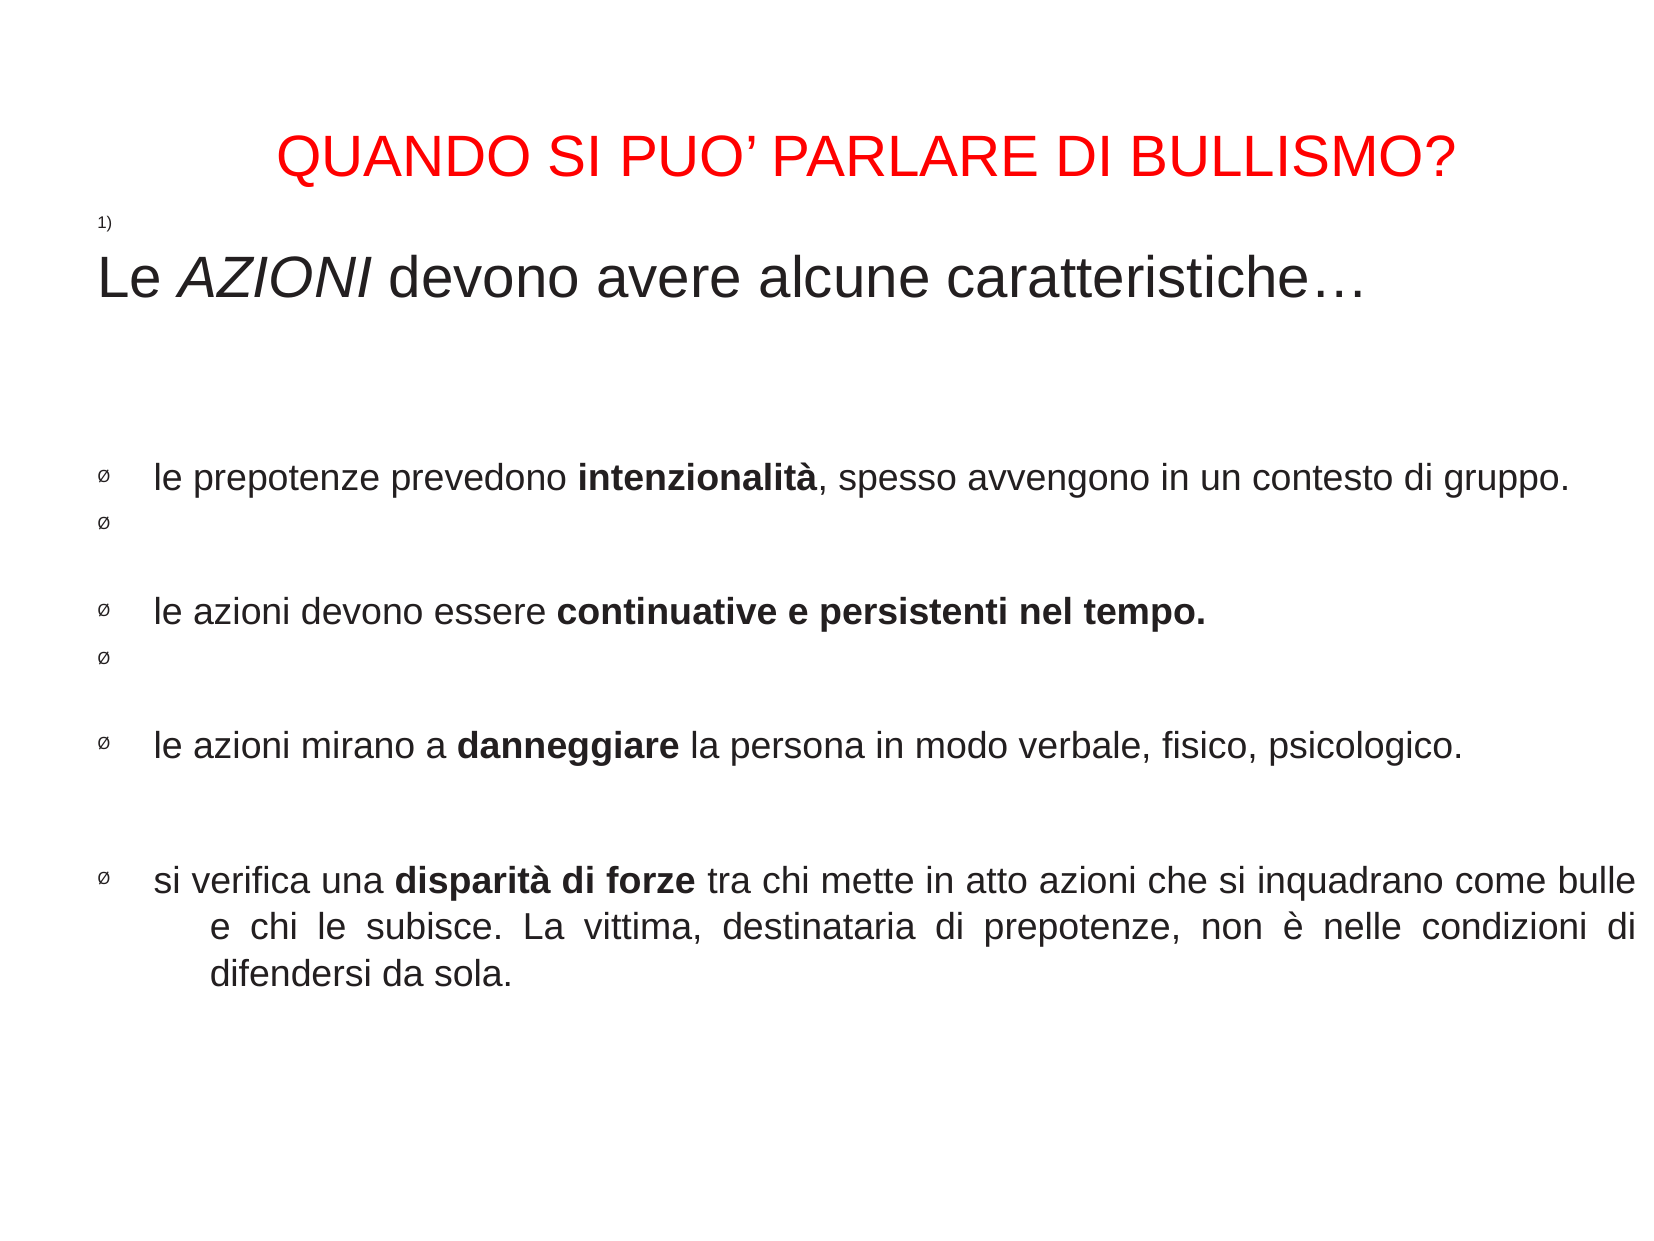

QUANDO SI PUO’ PARLARE DI BULLISMO?
Le AZIONI devono avere alcune caratteristiche…
le prepotenze prevedono intenzionalità, spesso avvengono in un contesto di gruppo.
le azioni devono essere continuative e persistenti nel tempo.
le azioni mirano a danneggiare la persona in modo verbale, fisico, psicologico.
si verifica una disparità di forze tra chi mette in atto azioni che si inquadrano come bulle e chi le subisce. La vittima, destinataria di prepotenze, non è nelle condizioni di difendersi da sola.